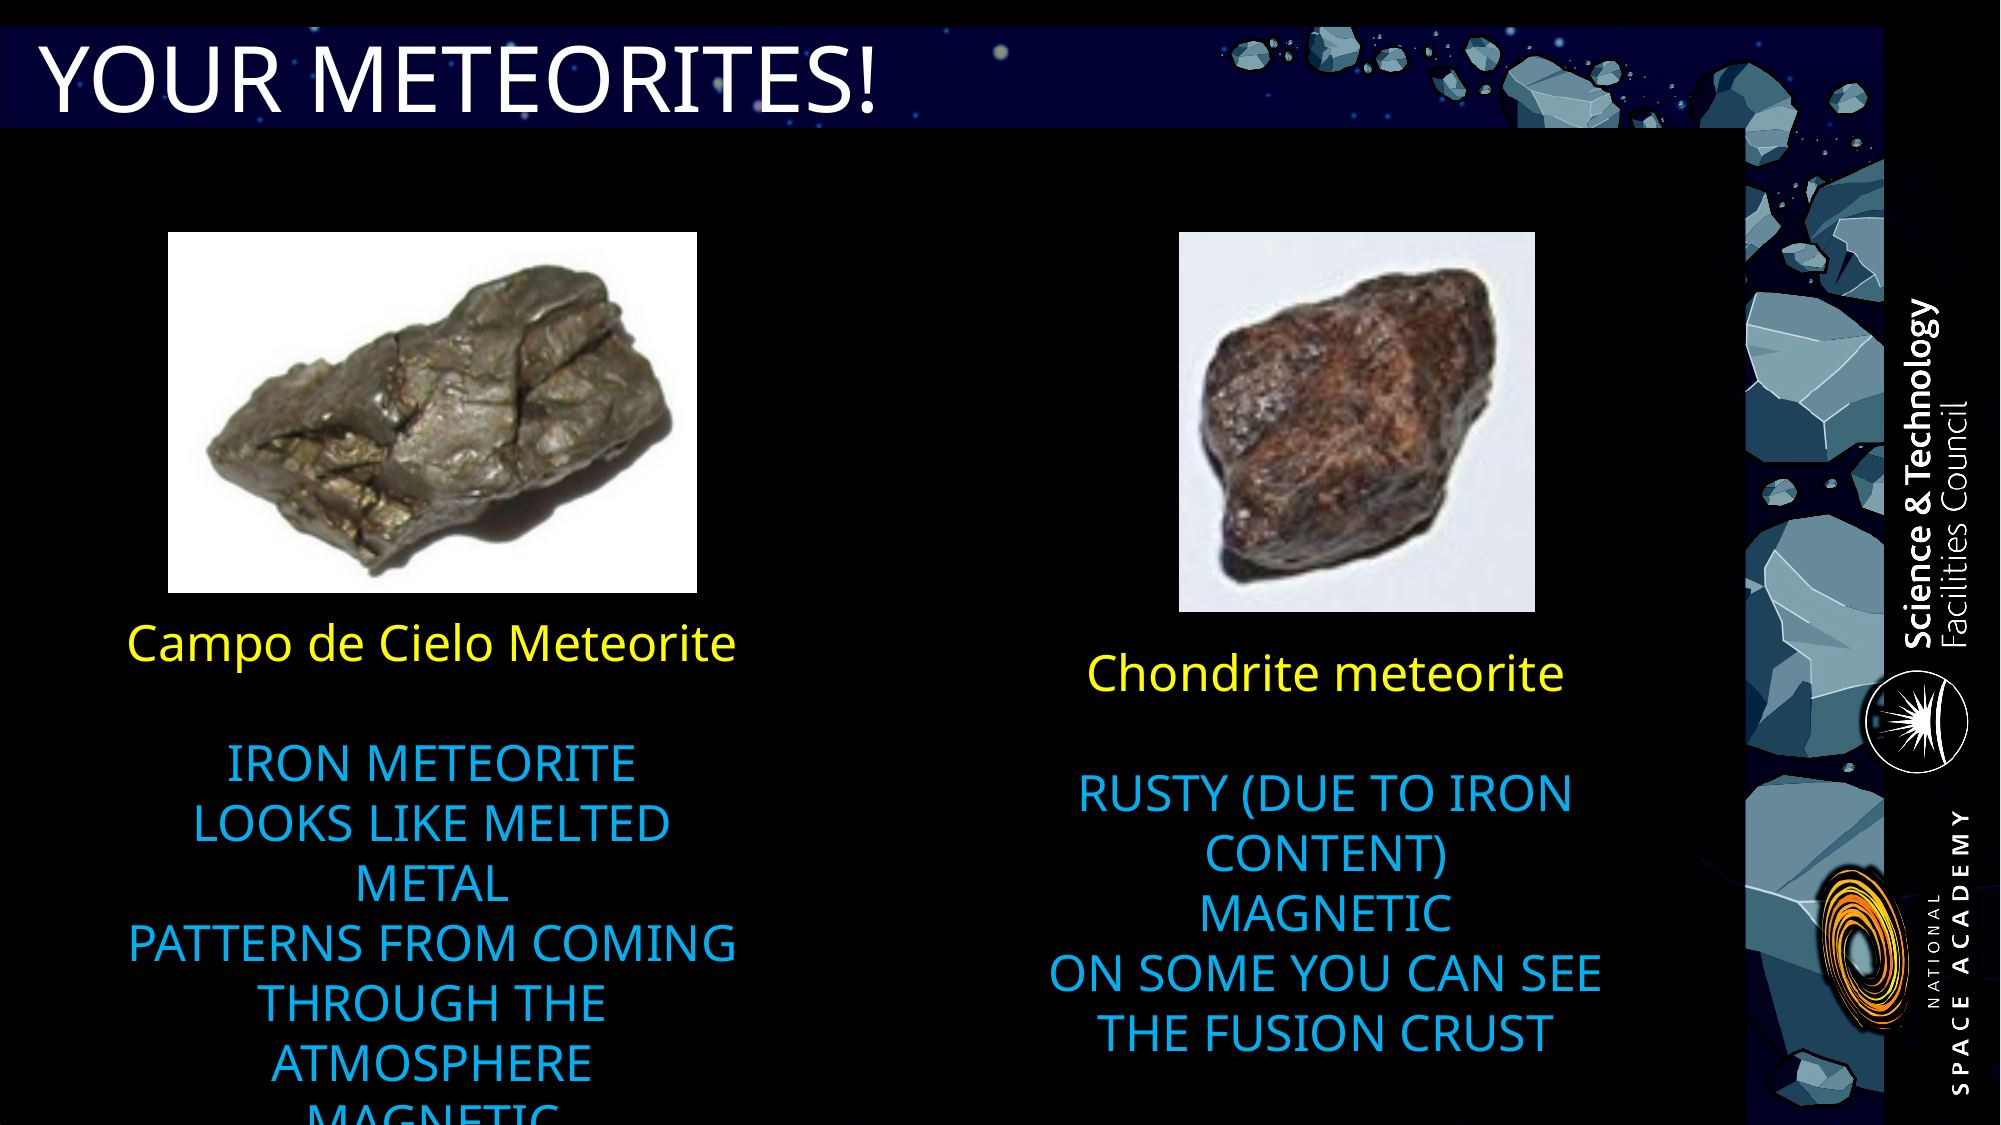

YOUR METEORITES!
Campo de Cielo Meteorite
IRON METEORITE
LOOKS LIKE MELTED METAL
PATTERNS FROM COMING THROUGH THE ATMOSPHERE
MAGNETIC
Chondrite meteorite
RUSTY (DUE TO IRON CONTENT)
MAGNETIC
ON SOME YOU CAN SEE THE FUSION CRUST
Branding